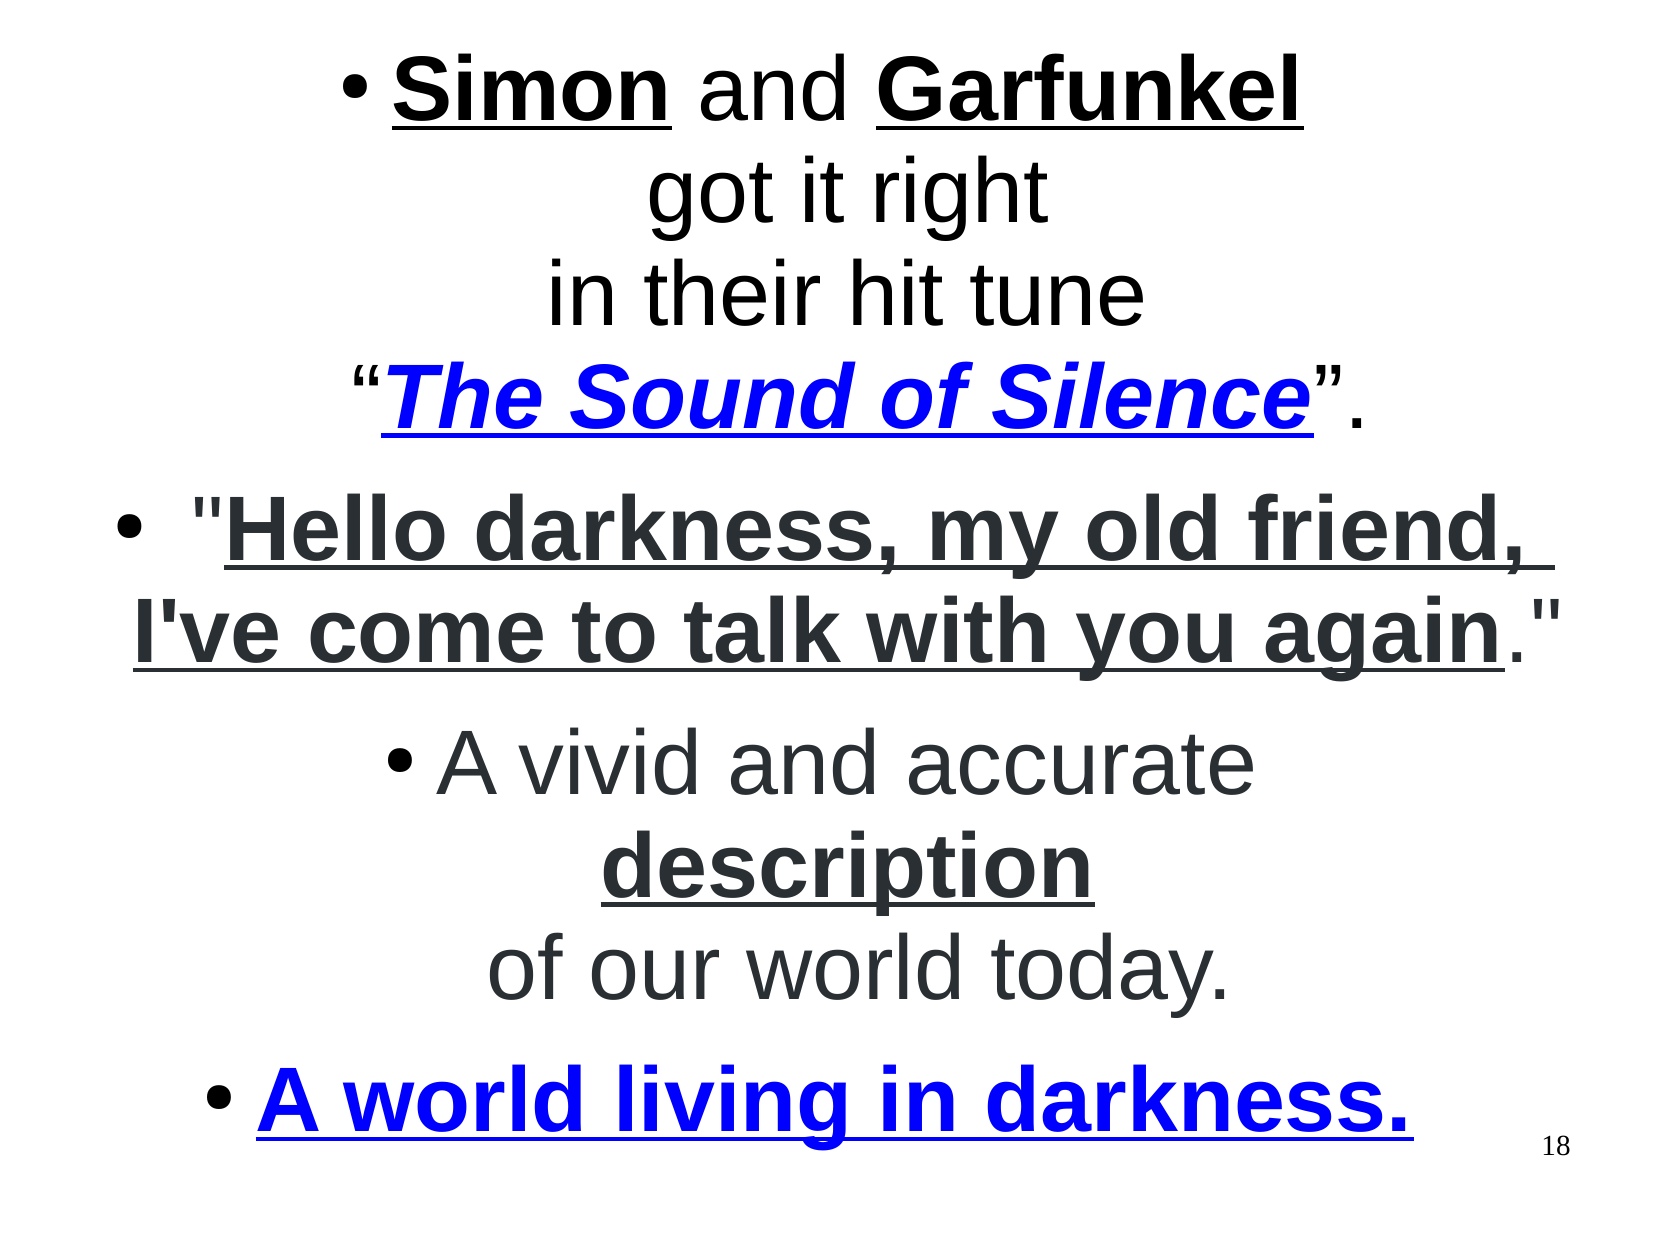

# Simon and Garfunkel got it right in their hit tune “The Sound of Silence”.
 "Hello darkness, my old friend,
I've come to talk with you again."
A vivid and accurate
description
of our world today.
A world living in darkness.
18